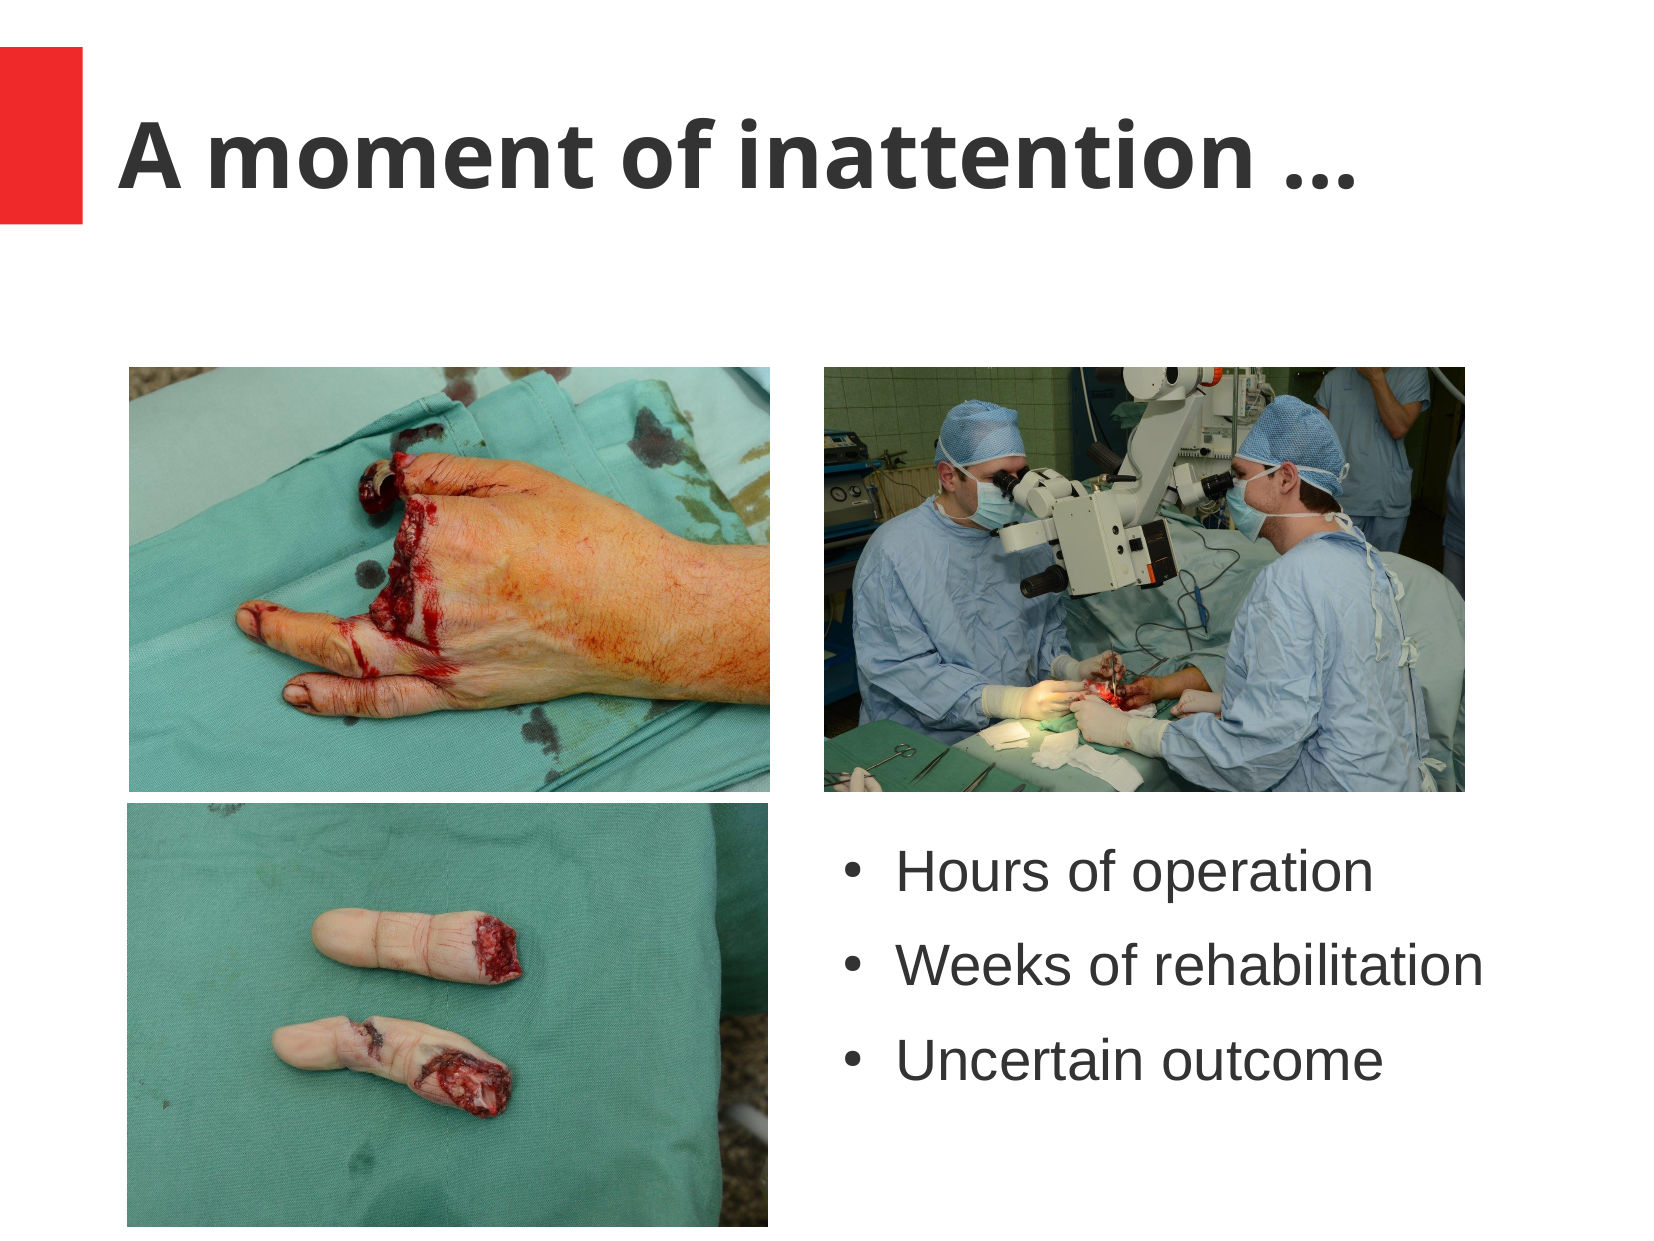

# A moment of inattention ...
Hours of operation
Weeks of rehabilitation
Uncertain outcome